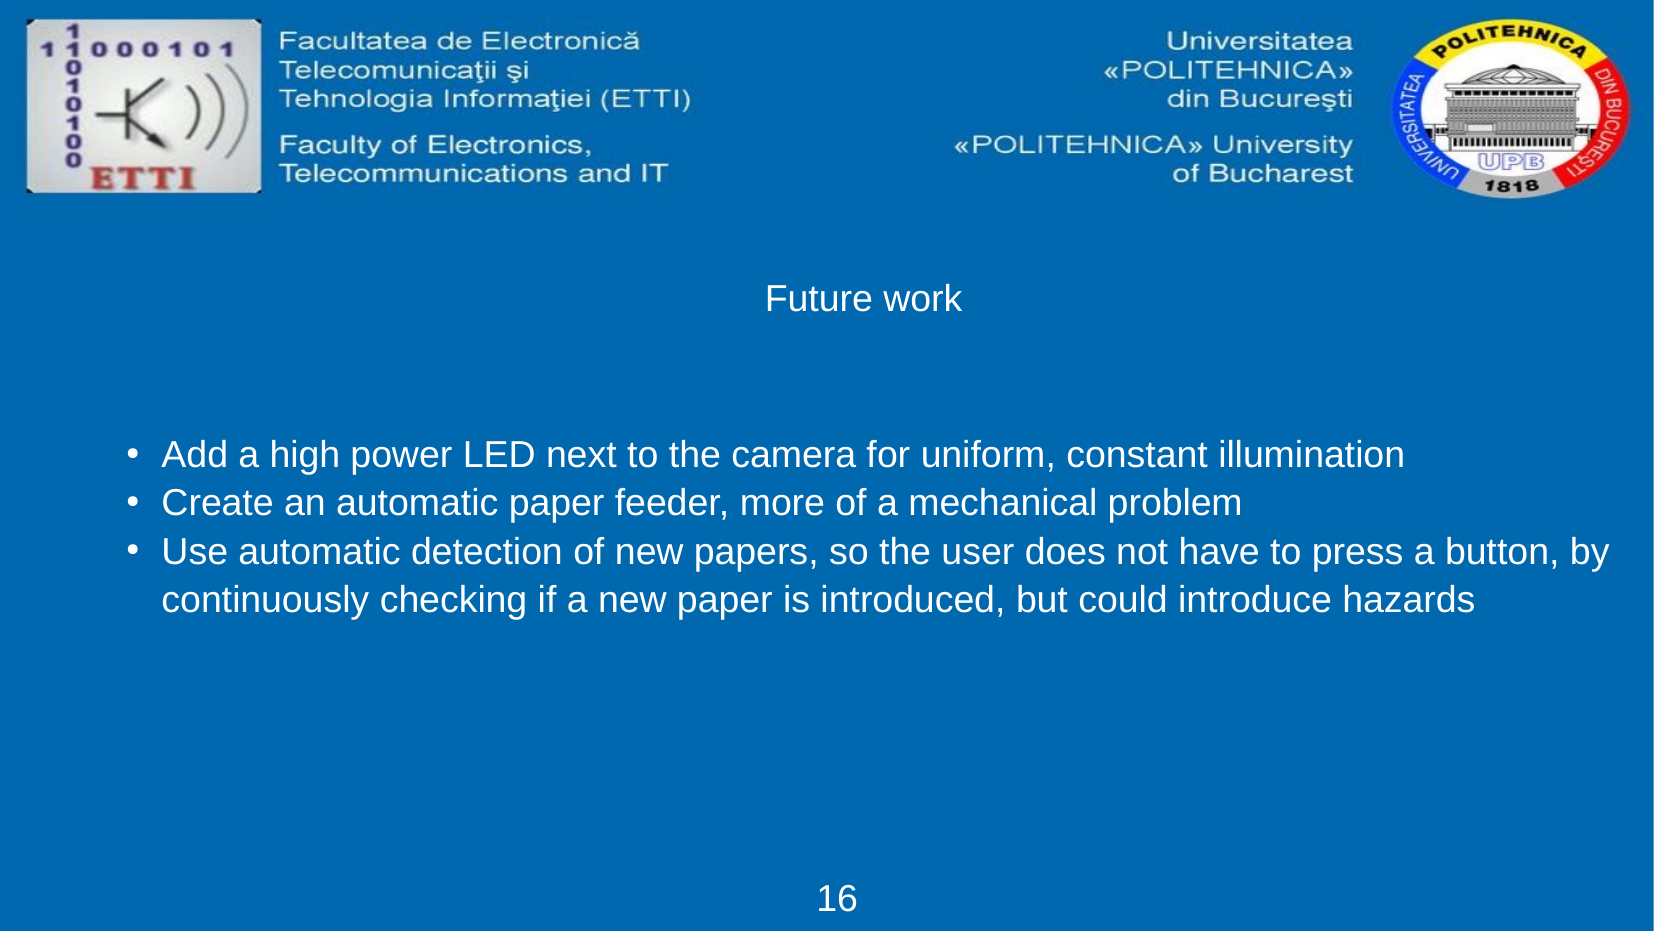

Future work
Add a high power LED next to the camera for uniform, constant illumination
Create an automatic paper feeder, more of a mechanical problem
Use automatic detection of new papers, so the user does not have to press a button, by
continuously checking if a new paper is introduced, but could introduce hazards
16